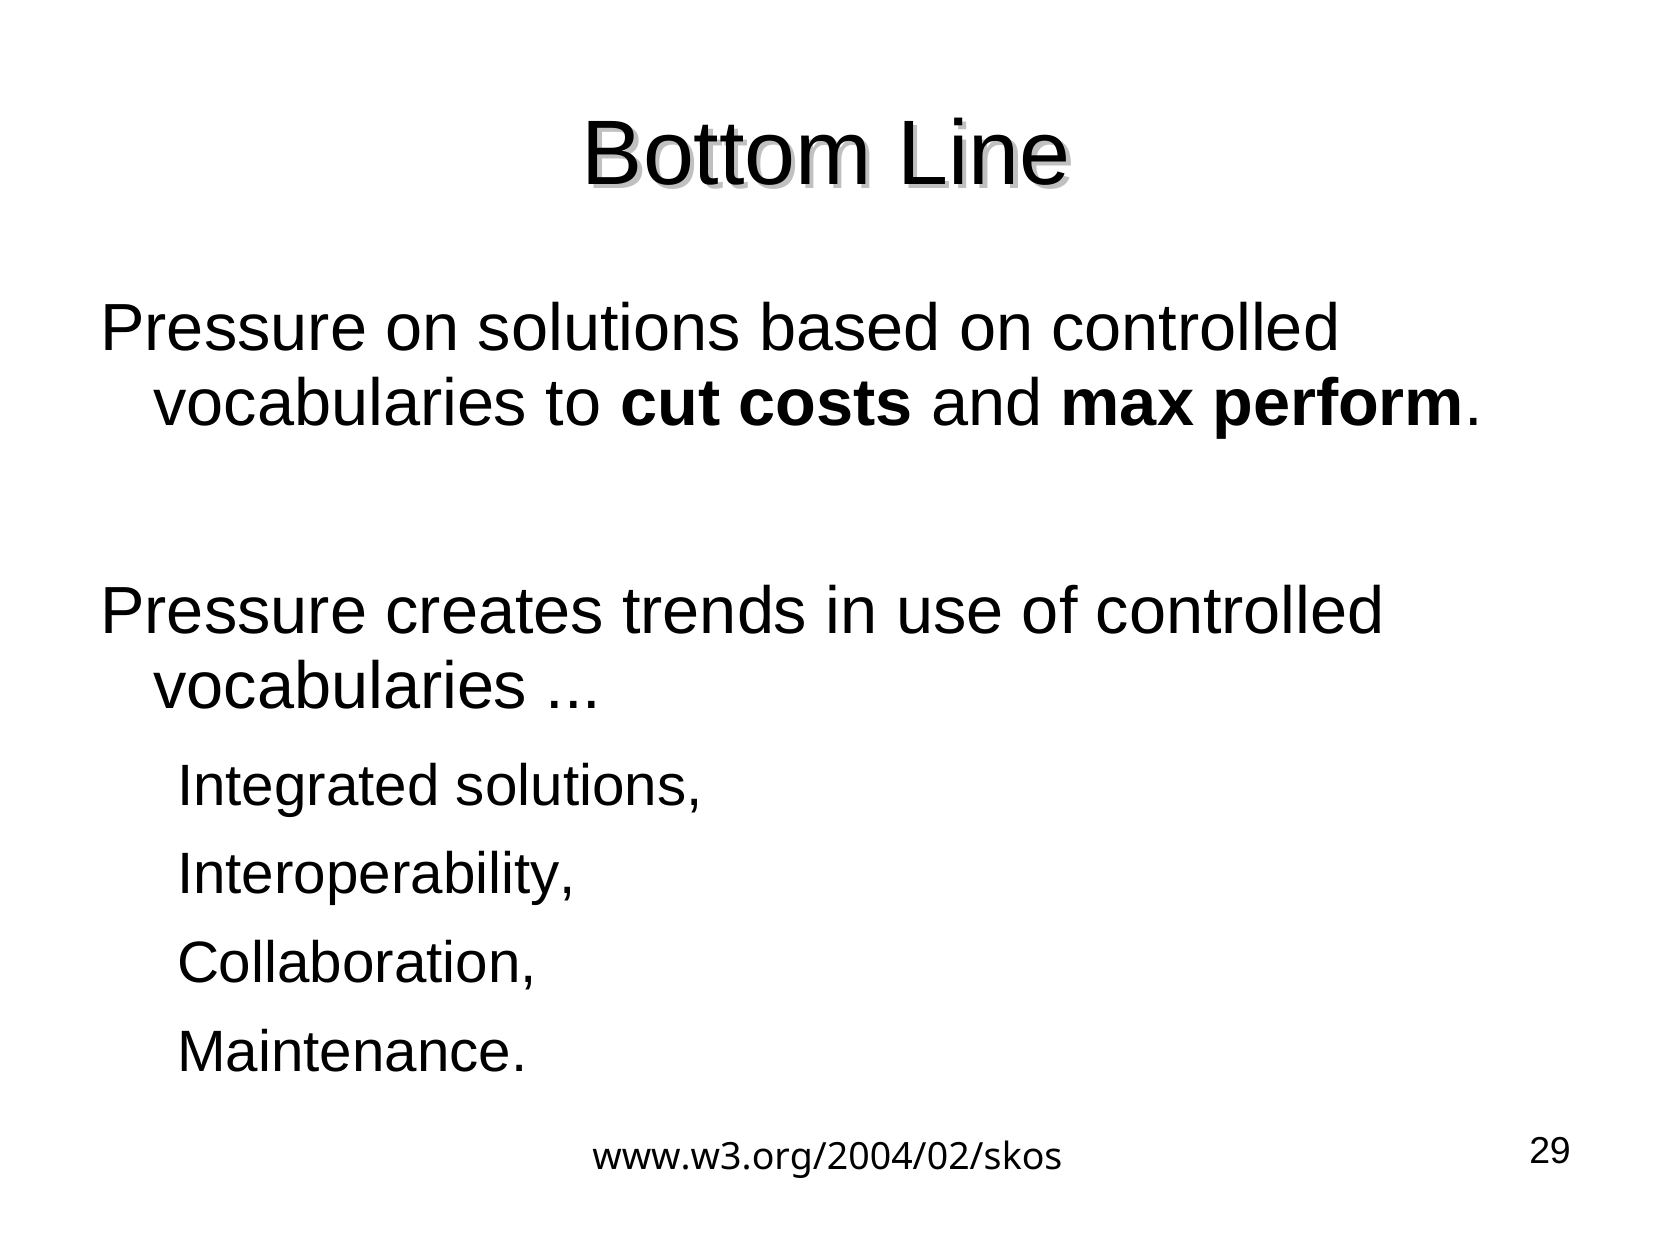

# Bottom Line
Pressure on solutions based on controlled vocabularies to cut costs and max perform.
Pressure creates trends in use of controlled vocabularies ...
Integrated solutions,
Interoperability,
Collaboration,
Maintenance.
www.w3.org/2004/02/skos
29